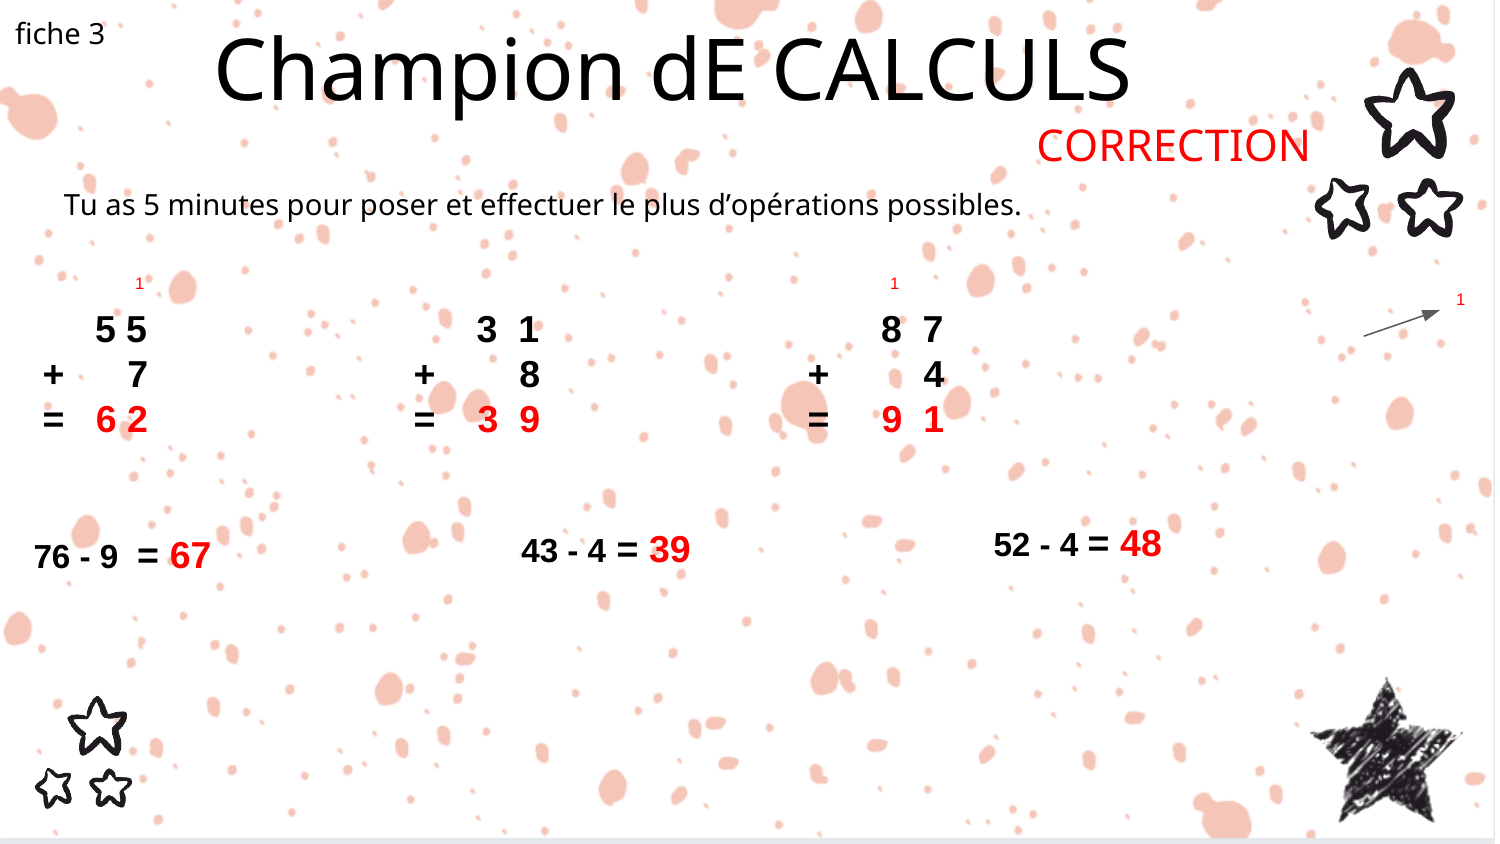

fiche 3
Champion dE CALCULS
CORRECTION
Tu as 5 minutes pour poser et effectuer le plus d’opérations possibles.
1
1
1
 5 5
+ 7
= 6 2
 3 1
+ 8
= 3 9
 8 7
+ 4
= 9 1
 52 - 4 = 48
 43 - 4 = 39
 76 - 9 = 67